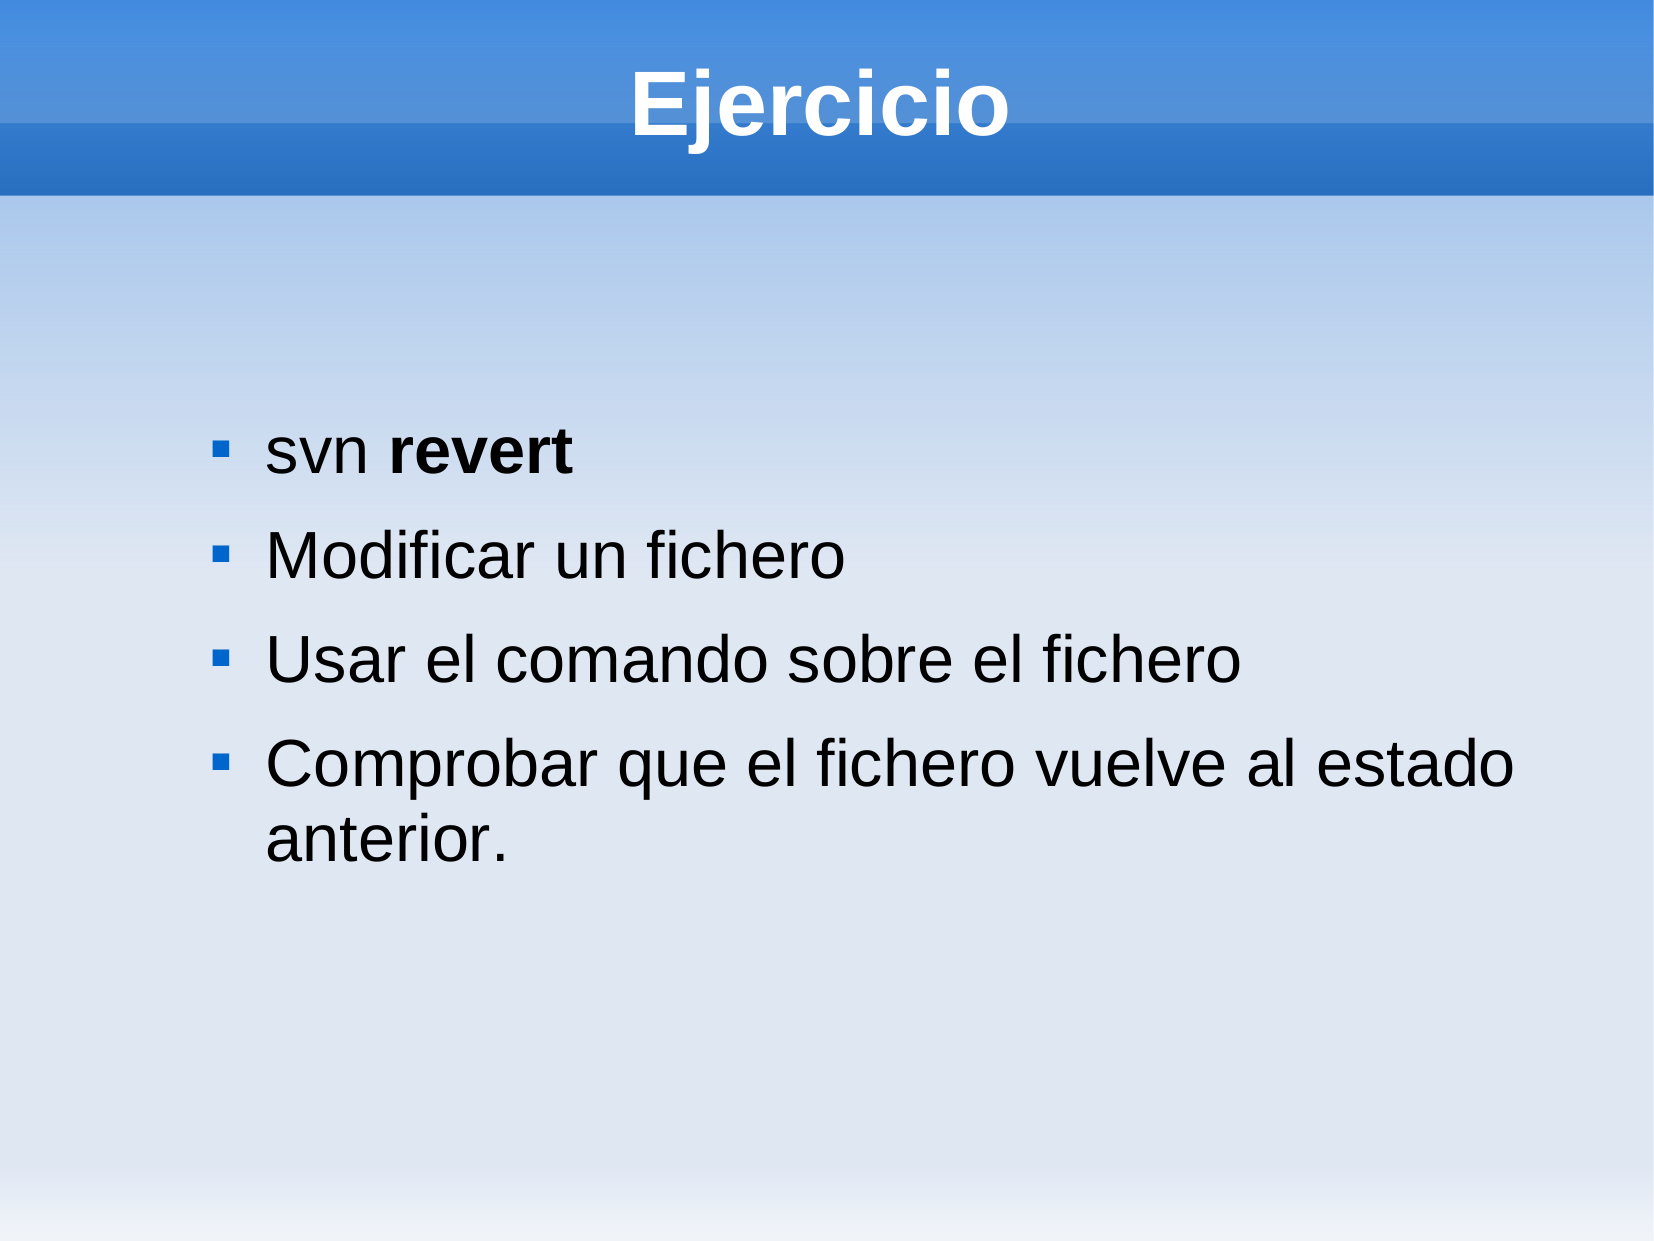

# Ejercicio
svn revert
Modificar un fichero
Usar el comando sobre el fichero
Comprobar que el fichero vuelve al estado anterior.